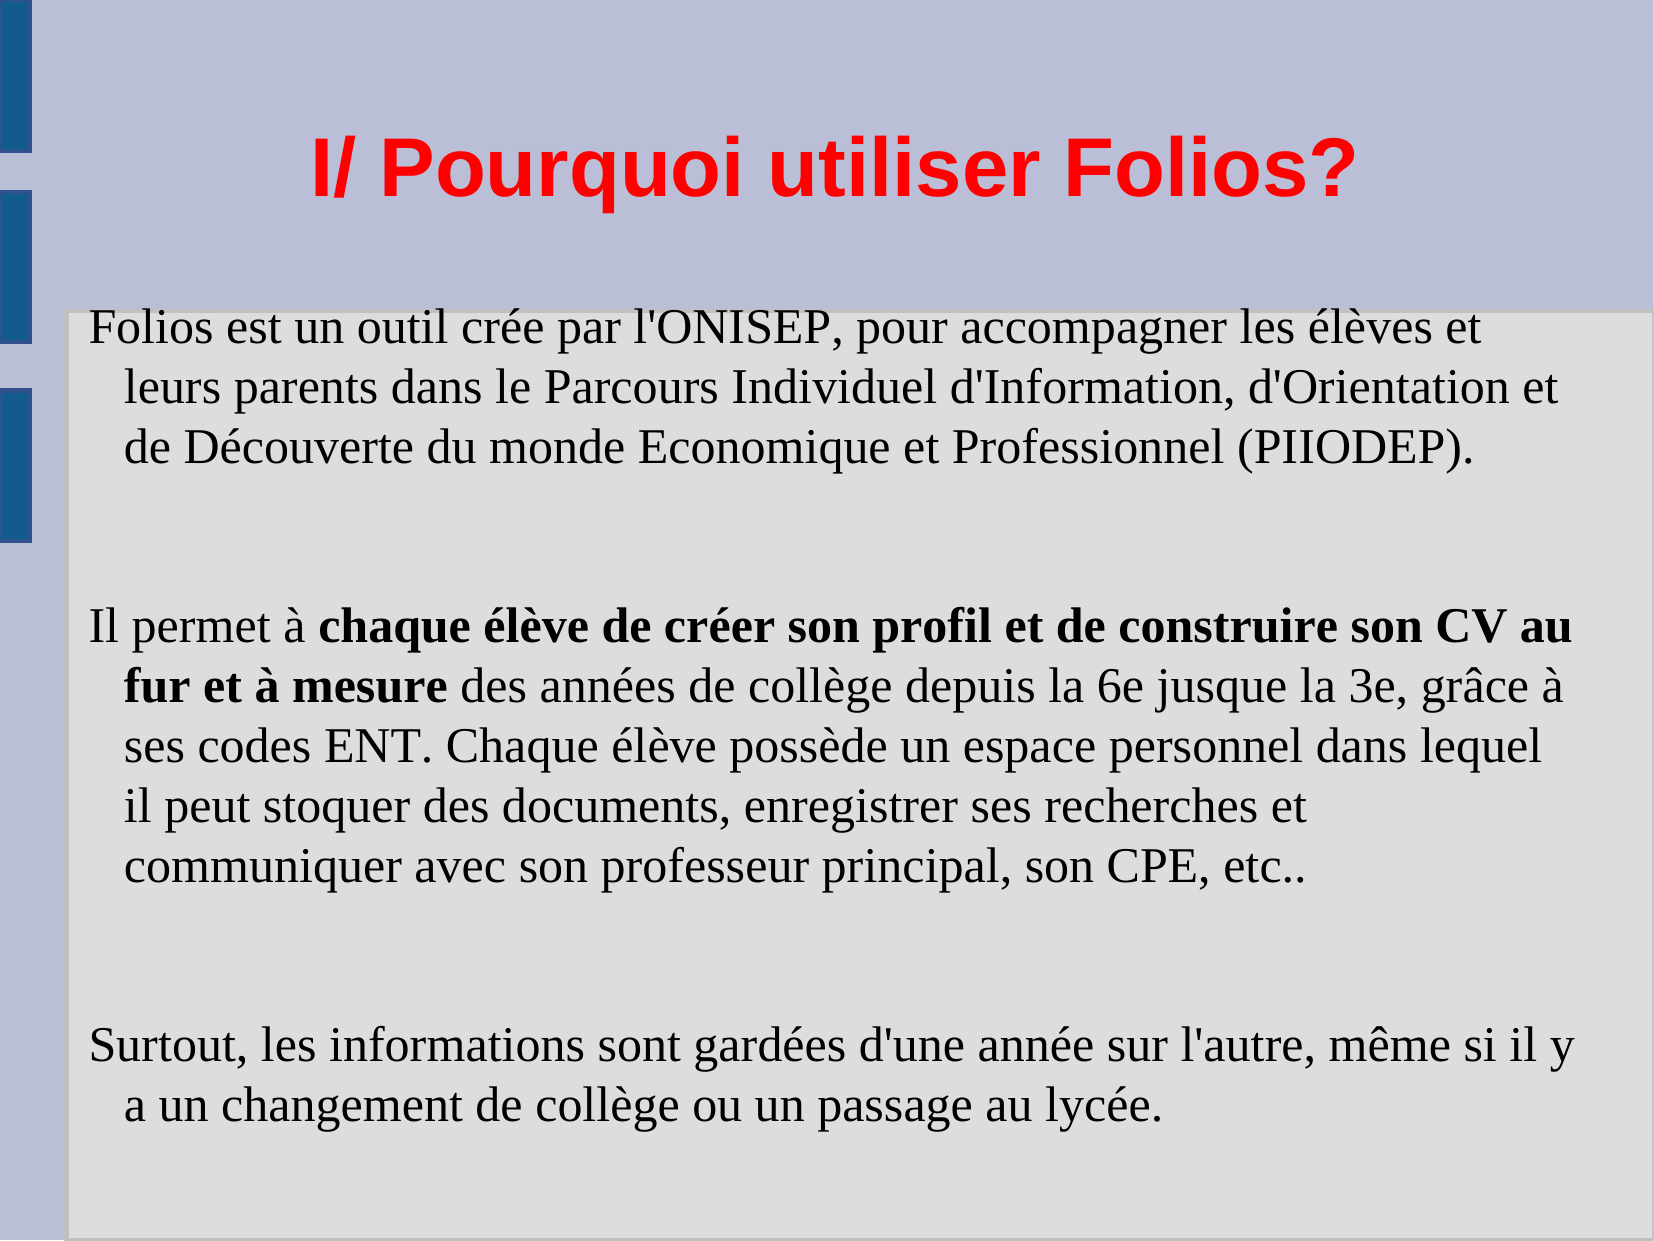

# I/ Pourquoi utiliser Folios?
Folios est un outil crée par l'ONISEP, pour accompagner les élèves et leurs parents dans le Parcours Individuel d'Information, d'Orientation et de Découverte du monde Economique et Professionnel (PIIODEP).
Il permet à chaque élève de créer son profil et de construire son CV au fur et à mesure des années de collège depuis la 6e jusque la 3e, grâce à ses codes ENT. Chaque élève possède un espace personnel dans lequel il peut stoquer des documents, enregistrer ses recherches et communiquer avec son professeur principal, son CPE, etc..
Surtout, les informations sont gardées d'une année sur l'autre, même si il y a un changement de collège ou un passage au lycée.